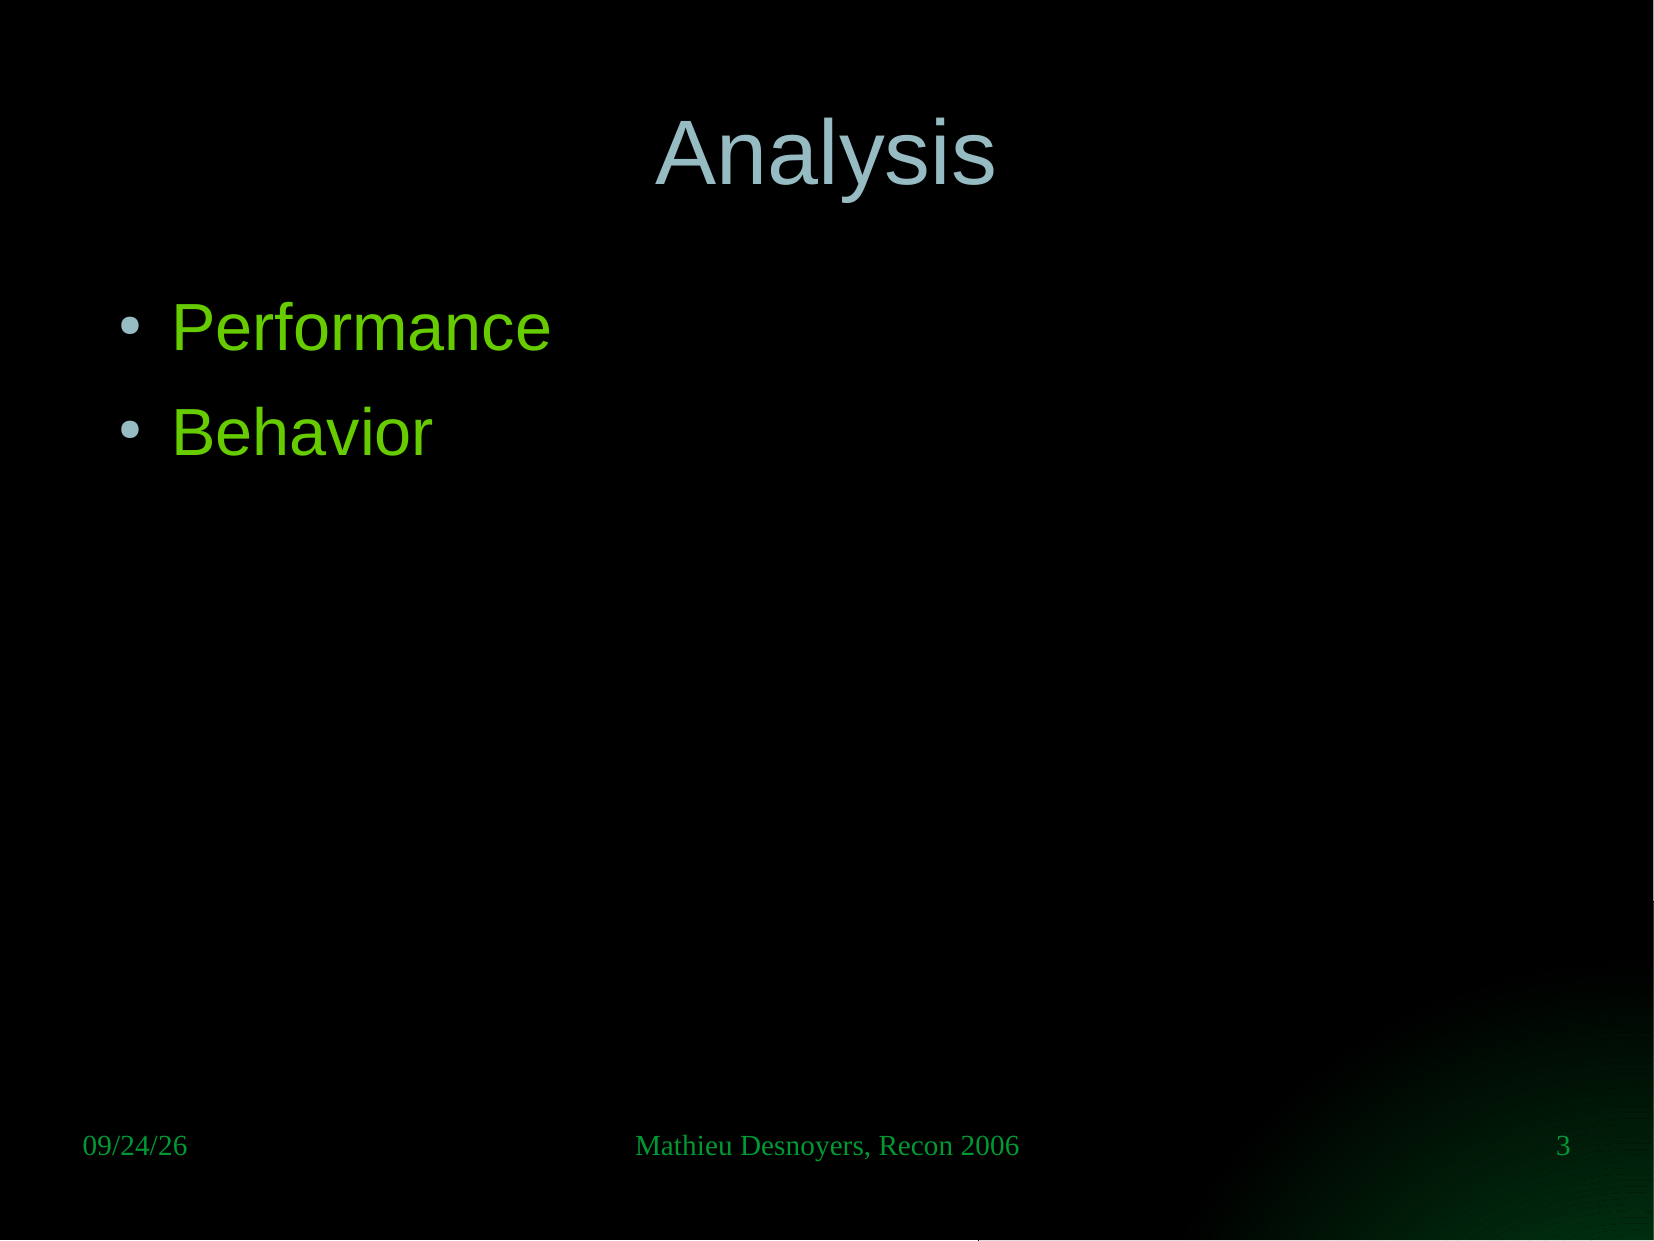

# Analysis
Performance
Behavior
Mathieu Desnoyers, Recon 2006
3